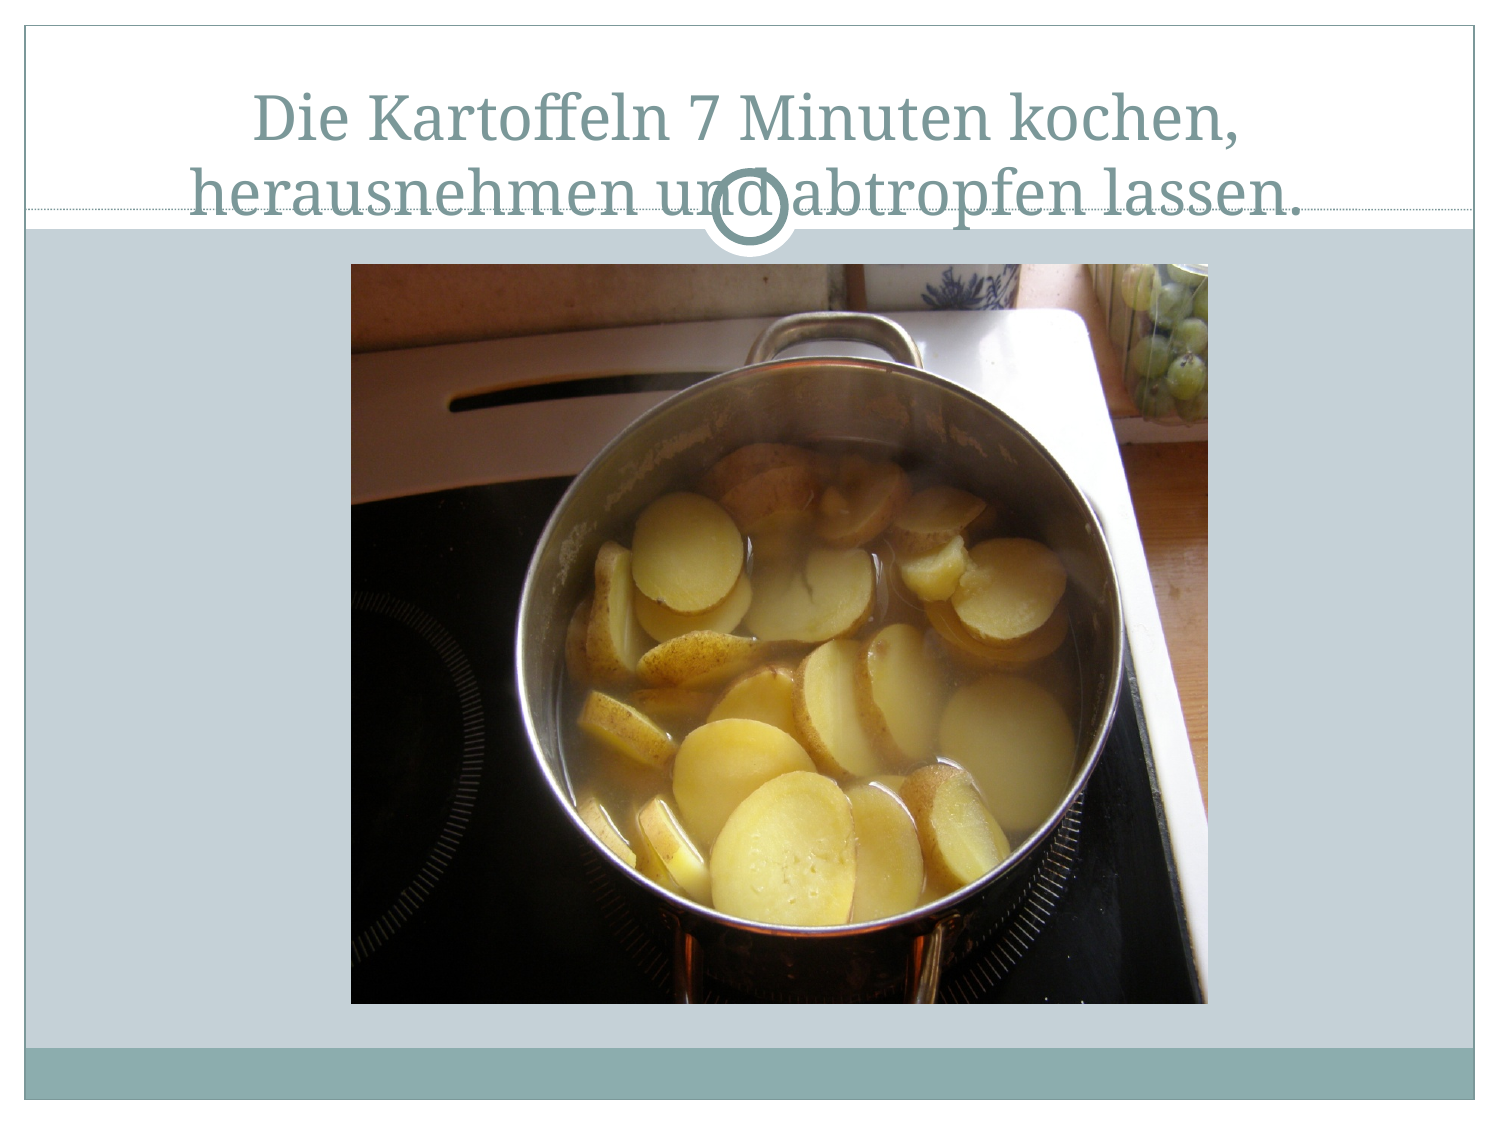

# Die Kartoffeln 7 Minuten kochen, herausnehmen und abtropfen lassen.